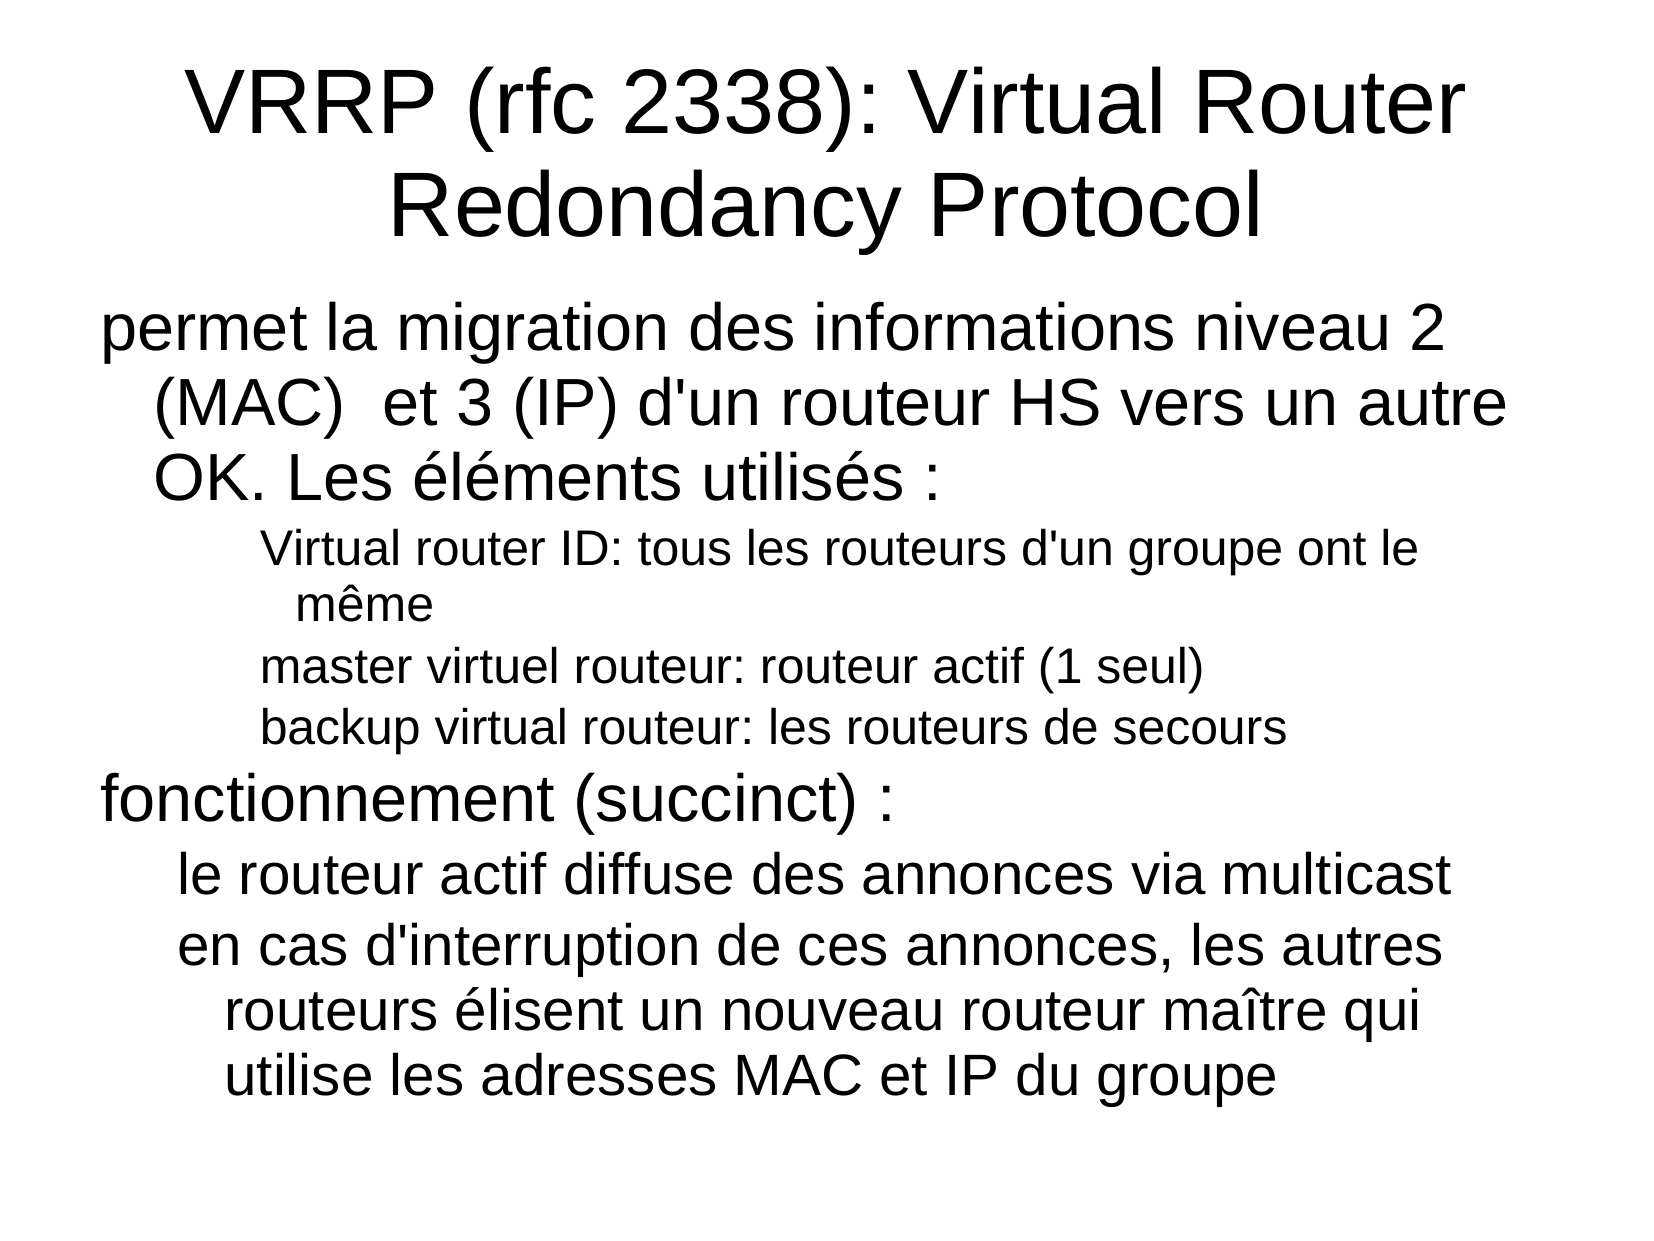

# VRRP (rfc 2338): Virtual Router Redondancy Protocol
permet la migration des informations niveau 2 (MAC) et 3 (IP) d'un routeur HS vers un autre OK. Les éléments utilisés :
Virtual router ID: tous les routeurs d'un groupe ont le même
master virtuel routeur: routeur actif (1 seul)
backup virtual routeur: les routeurs de secours
fonctionnement (succinct) :
le routeur actif diffuse des annonces via multicast
en cas d'interruption de ces annonces, les autres routeurs élisent un nouveau routeur maître qui utilise les adresses MAC et IP du groupe